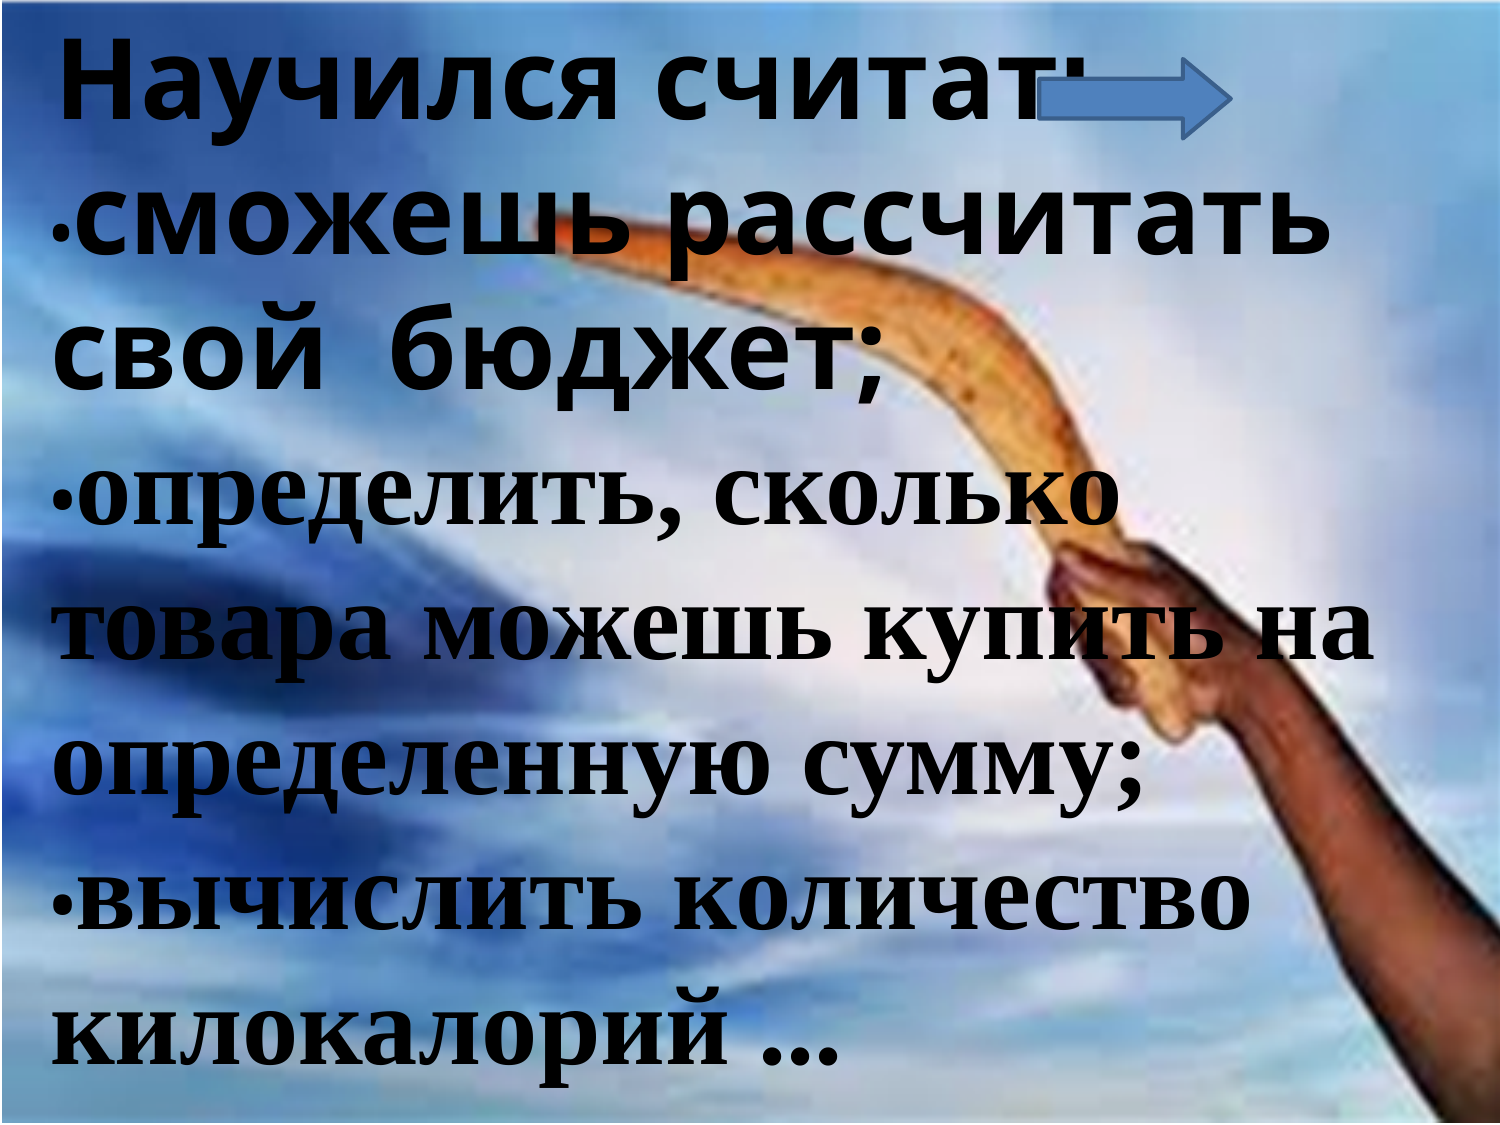

# Научился считать •сможешь рассчитать свой бюджет; •определить, сколько товара можешь купить на определенную сумму; •вычислить количество килокалорий ...